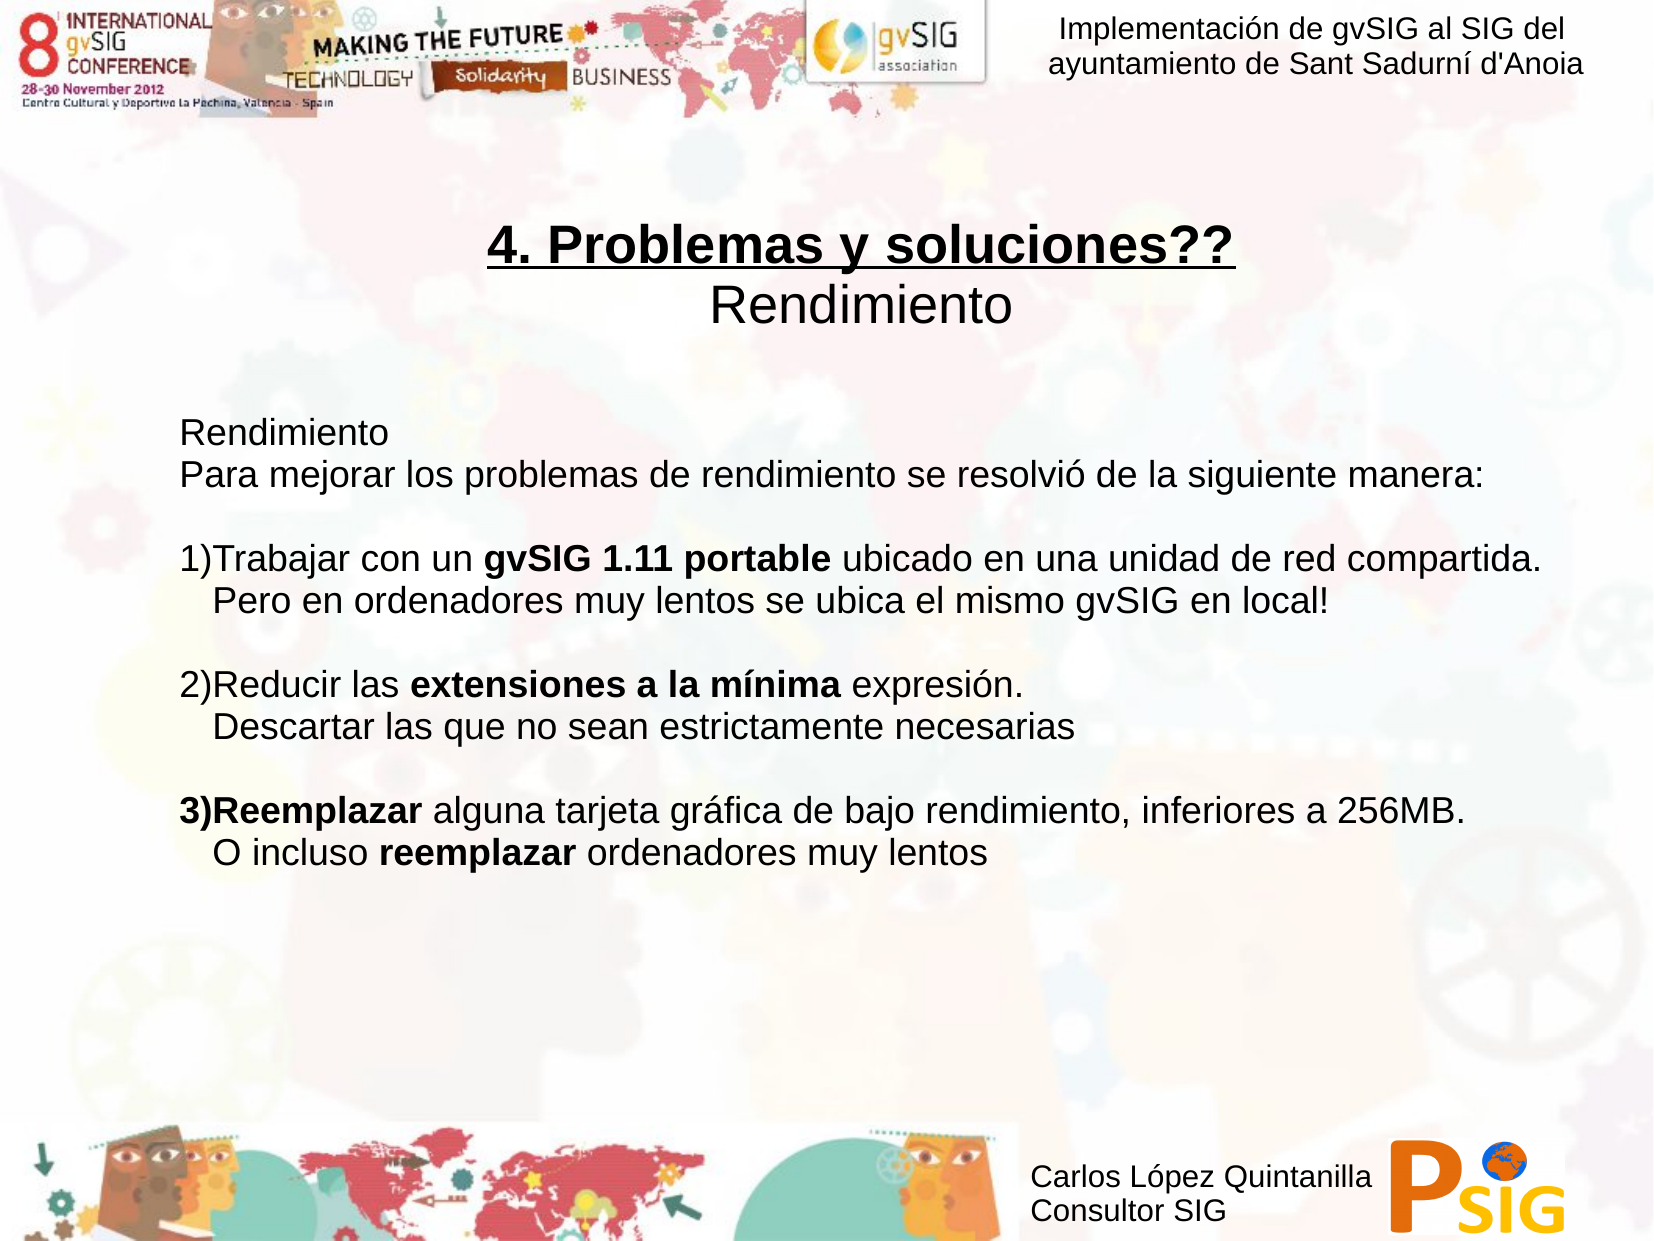

4. Problemas y soluciones??
Rendimiento
Rendimiento
Para mejorar los problemas de rendimiento se resolvió de la siguiente manera:
Trabajar con un gvSIG 1.11 portable ubicado en una unidad de red compartida.
Pero en ordenadores muy lentos se ubica el mismo gvSIG en local!
Reducir las extensiones a la mínima expresión.
Descartar las que no sean estrictamente necesarias
Reemplazar alguna tarjeta gráfica de bajo rendimiento, inferiores a 256MB.
O incluso reemplazar ordenadores muy lentos